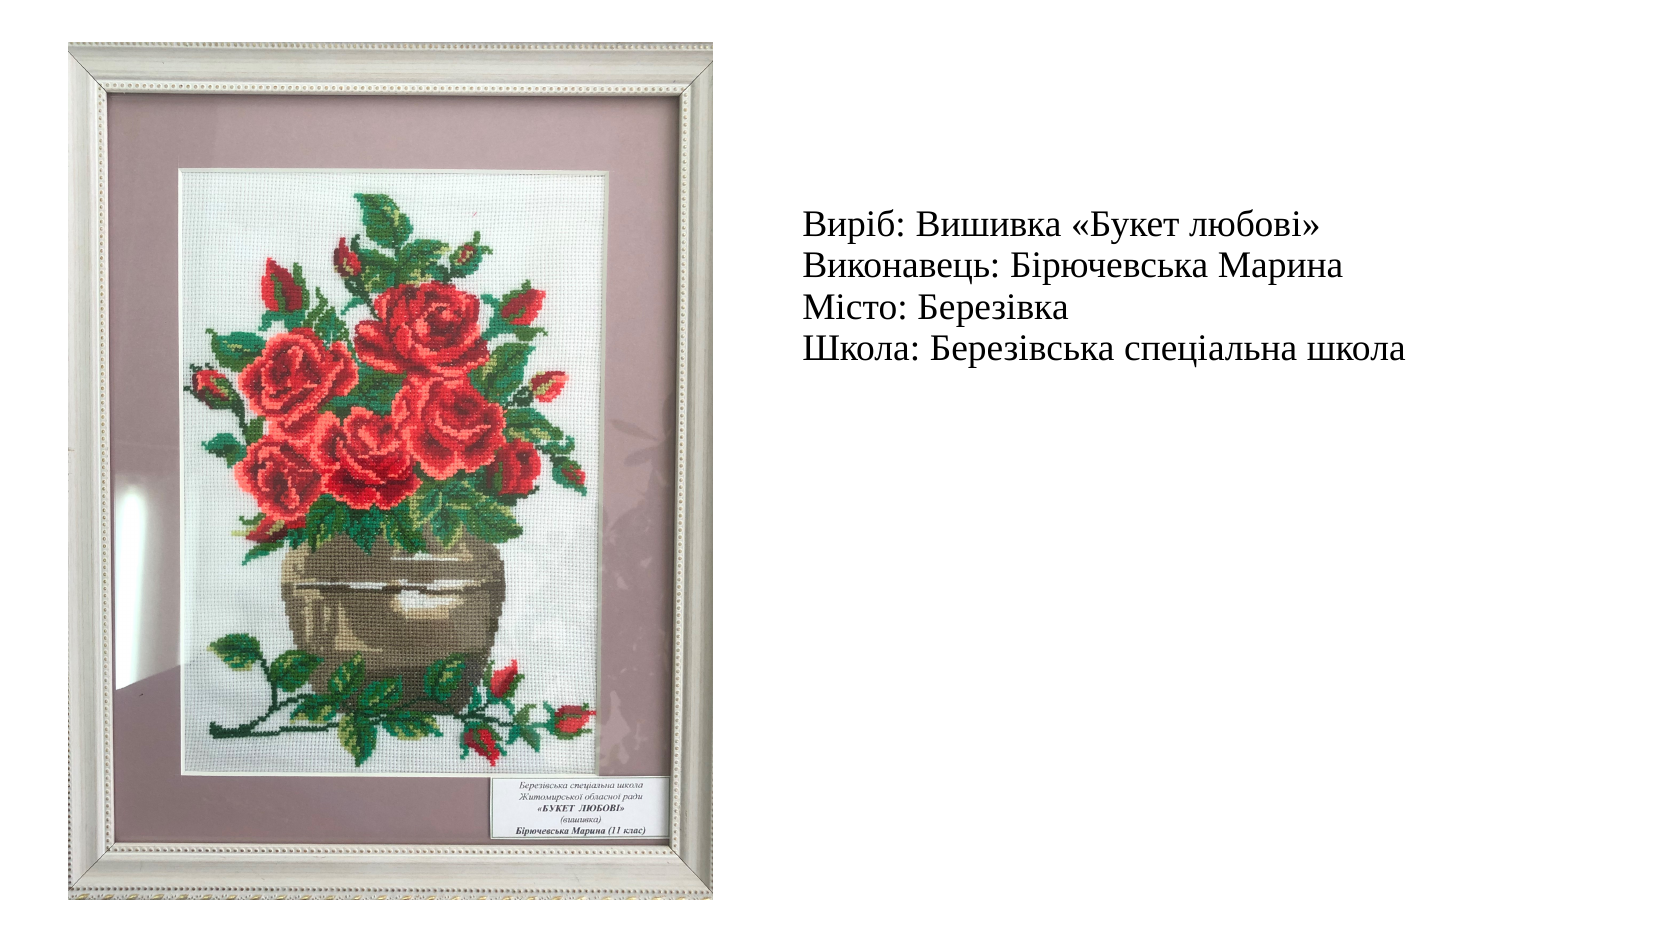

Виріб: Вишивка «Букет любові»
Виконавець: Бірючевська Марина
Місто: Березівка
Школа: Березівська спеціальна школа